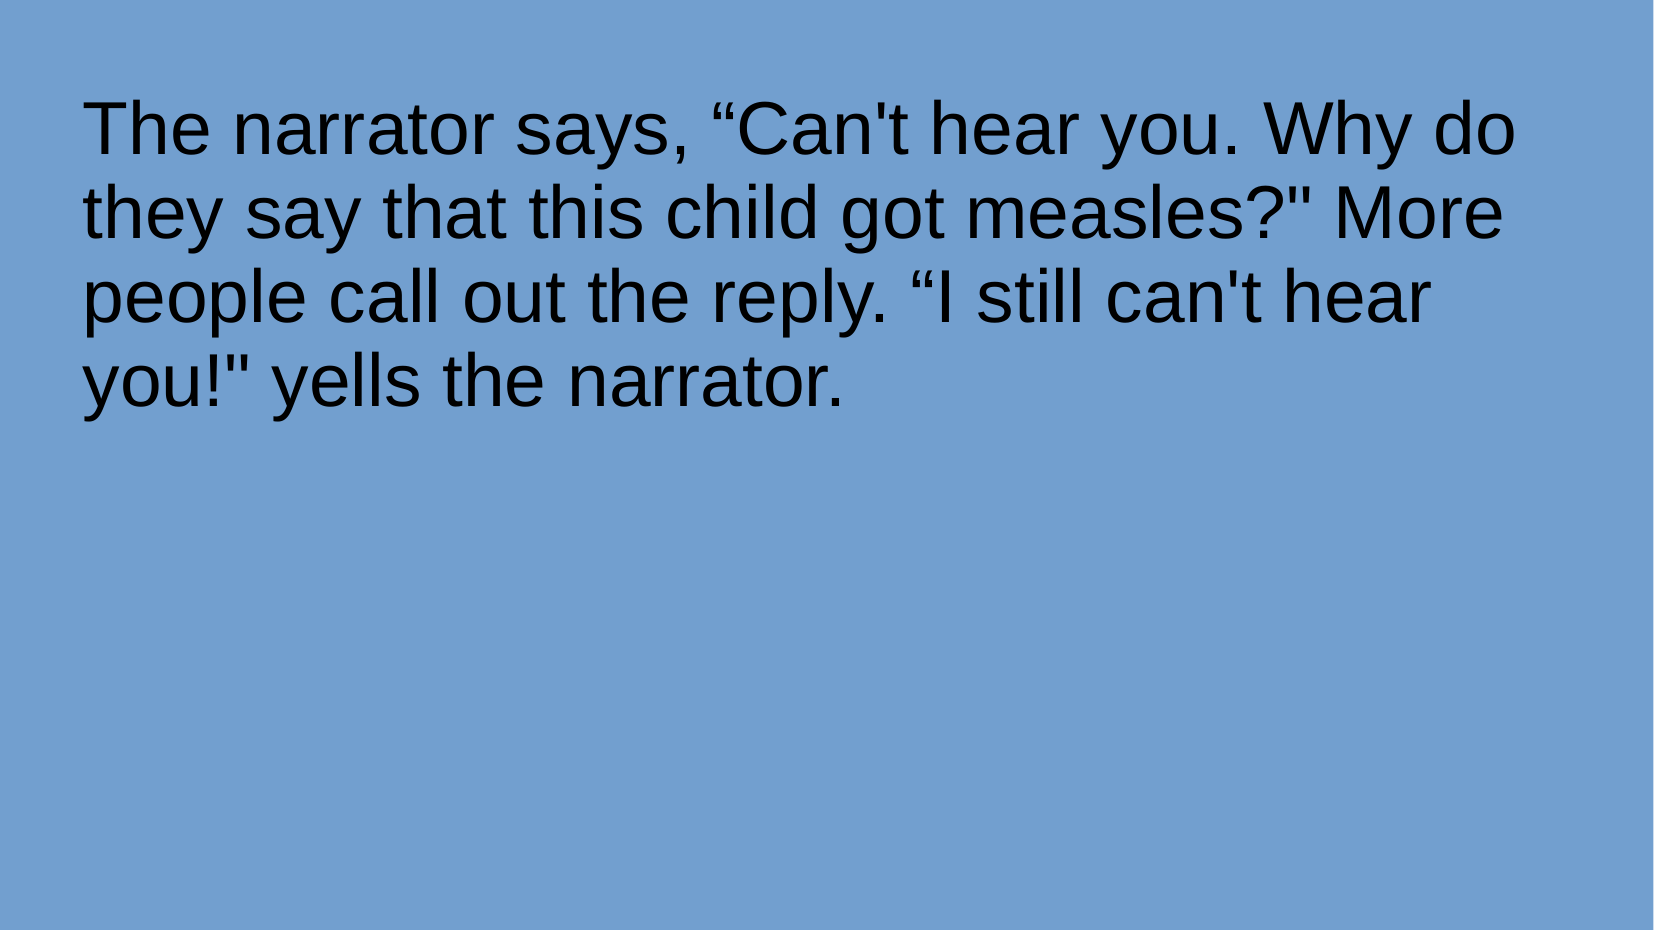

# The narrator says, “Can't hear you. Why do they say that this child got measles?" More people call out the reply. “I still can't hear you!" yells the narrator.